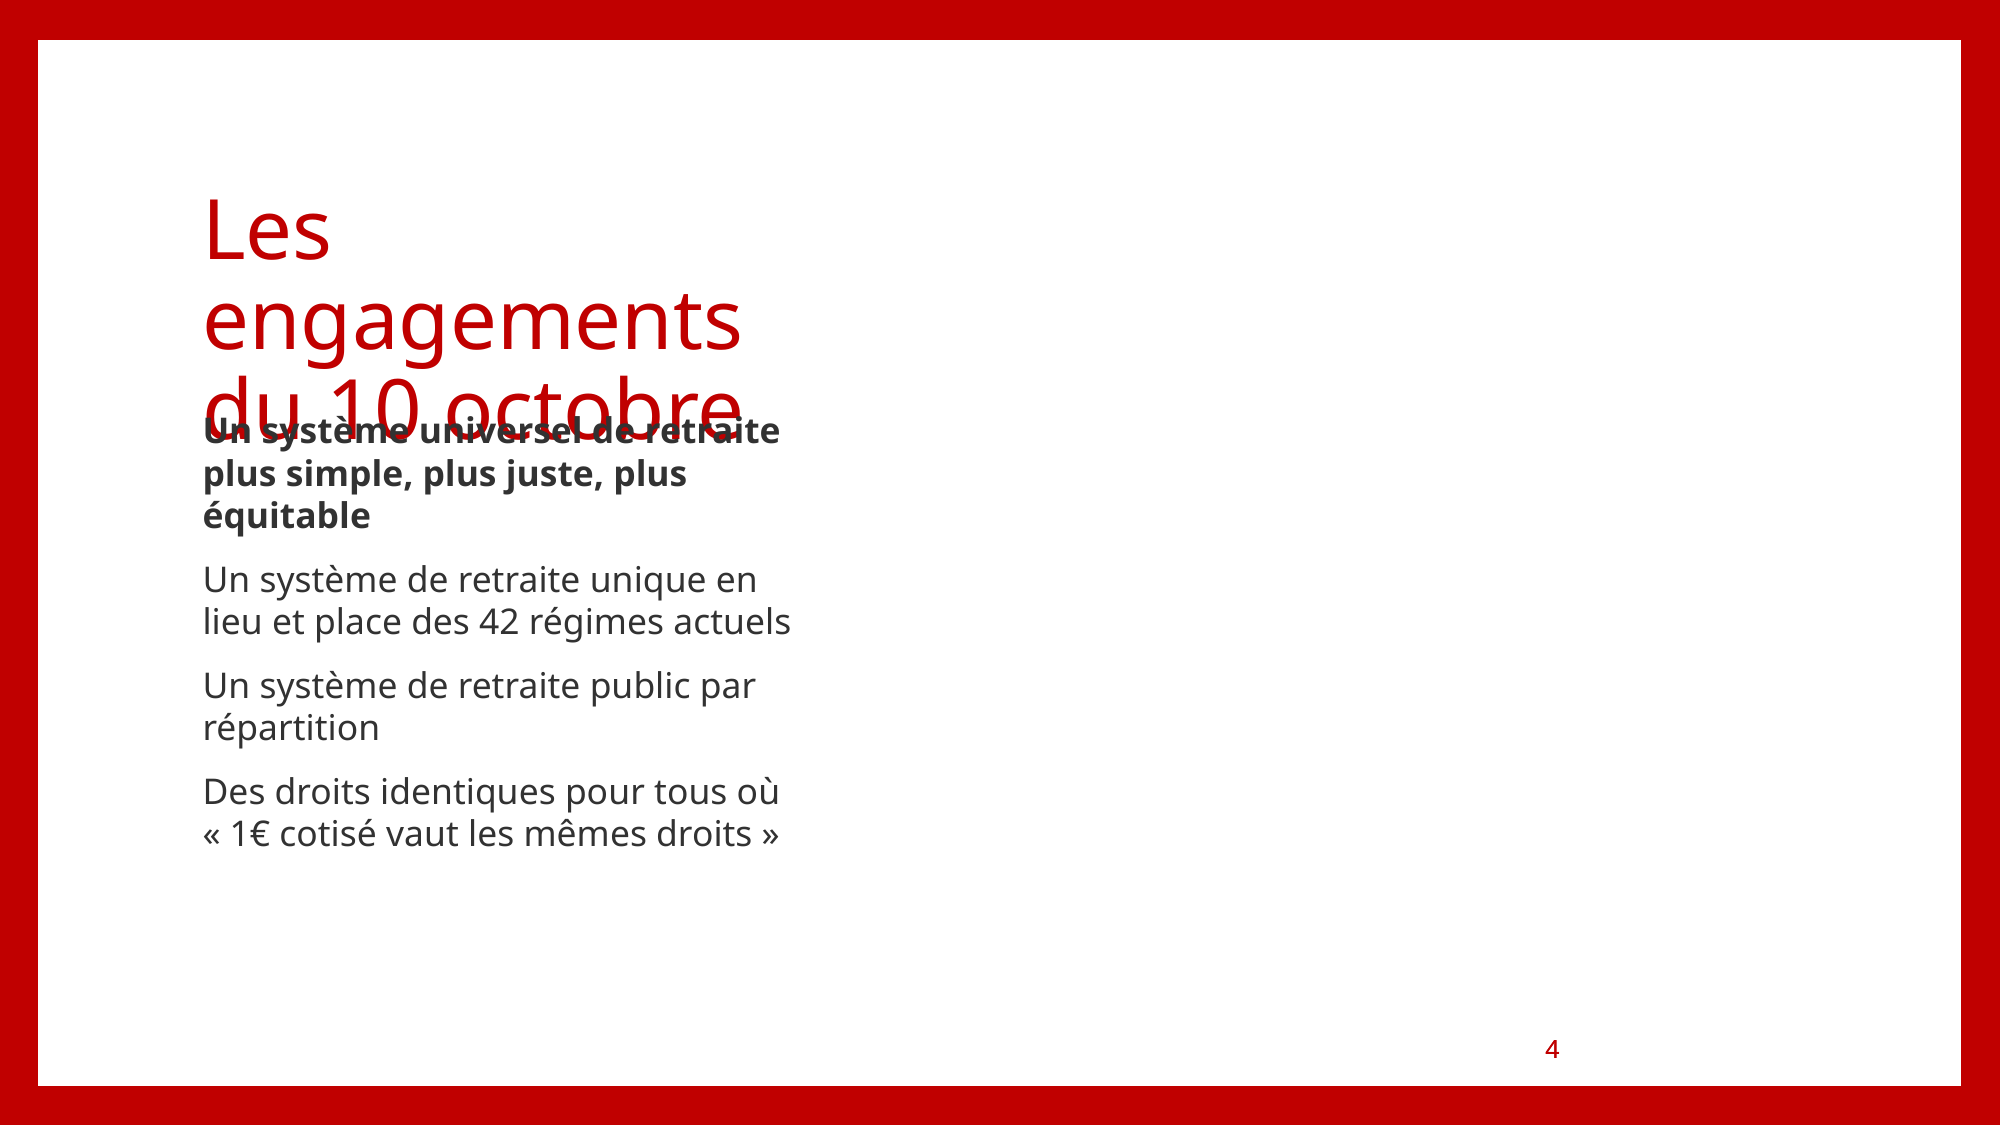

# Les engagements du 10 octobre
Un système universel de retraite plus simple, plus juste, plus équitable
Un système de retraite unique en lieu et place des 42 régimes actuels
Un système de retraite public par répartition
Des droits identiques pour tous où « 1€ cotisé vaut les mêmes droits »